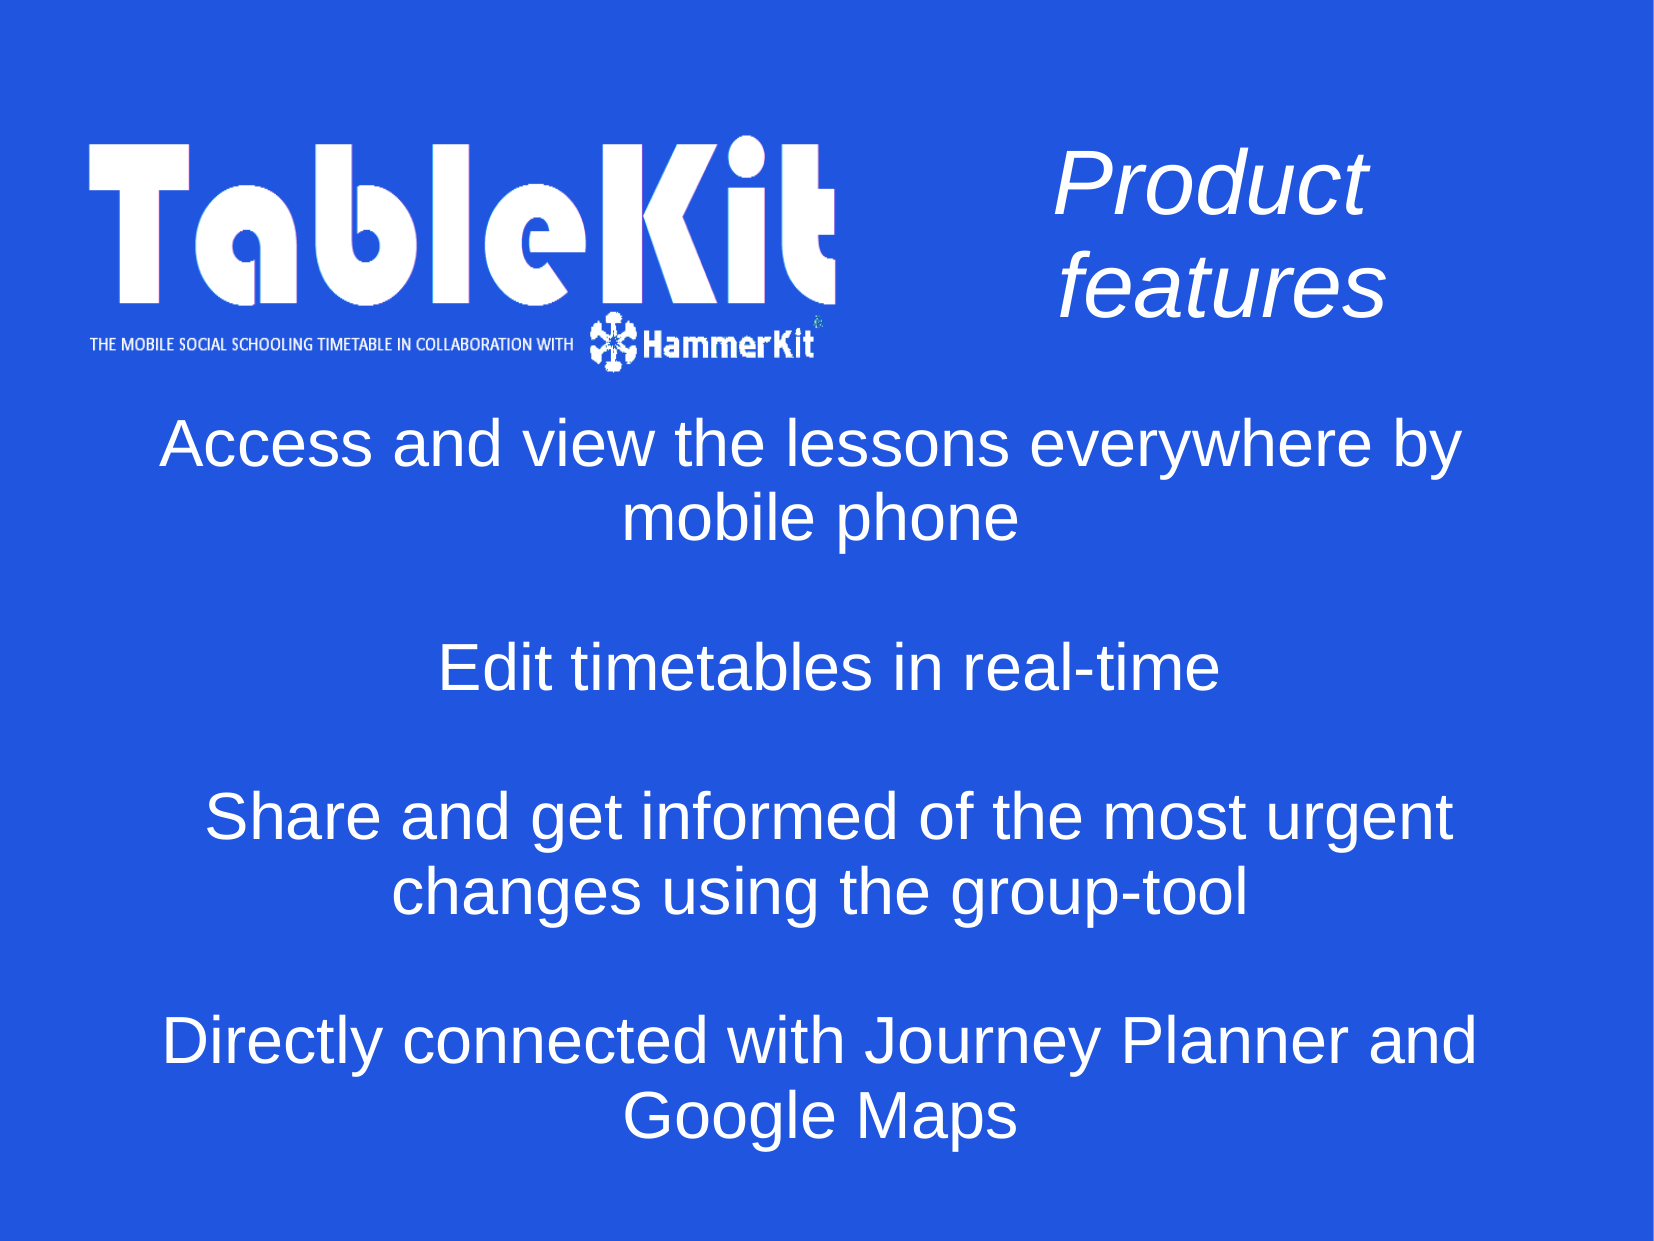

# Product features
Access and view the lessons everywhere by mobile phone
 Edit timetables in real-time
 Share and get informed of the most urgent changes using the group-tool
Directly connected with Journey Planner and Google Maps